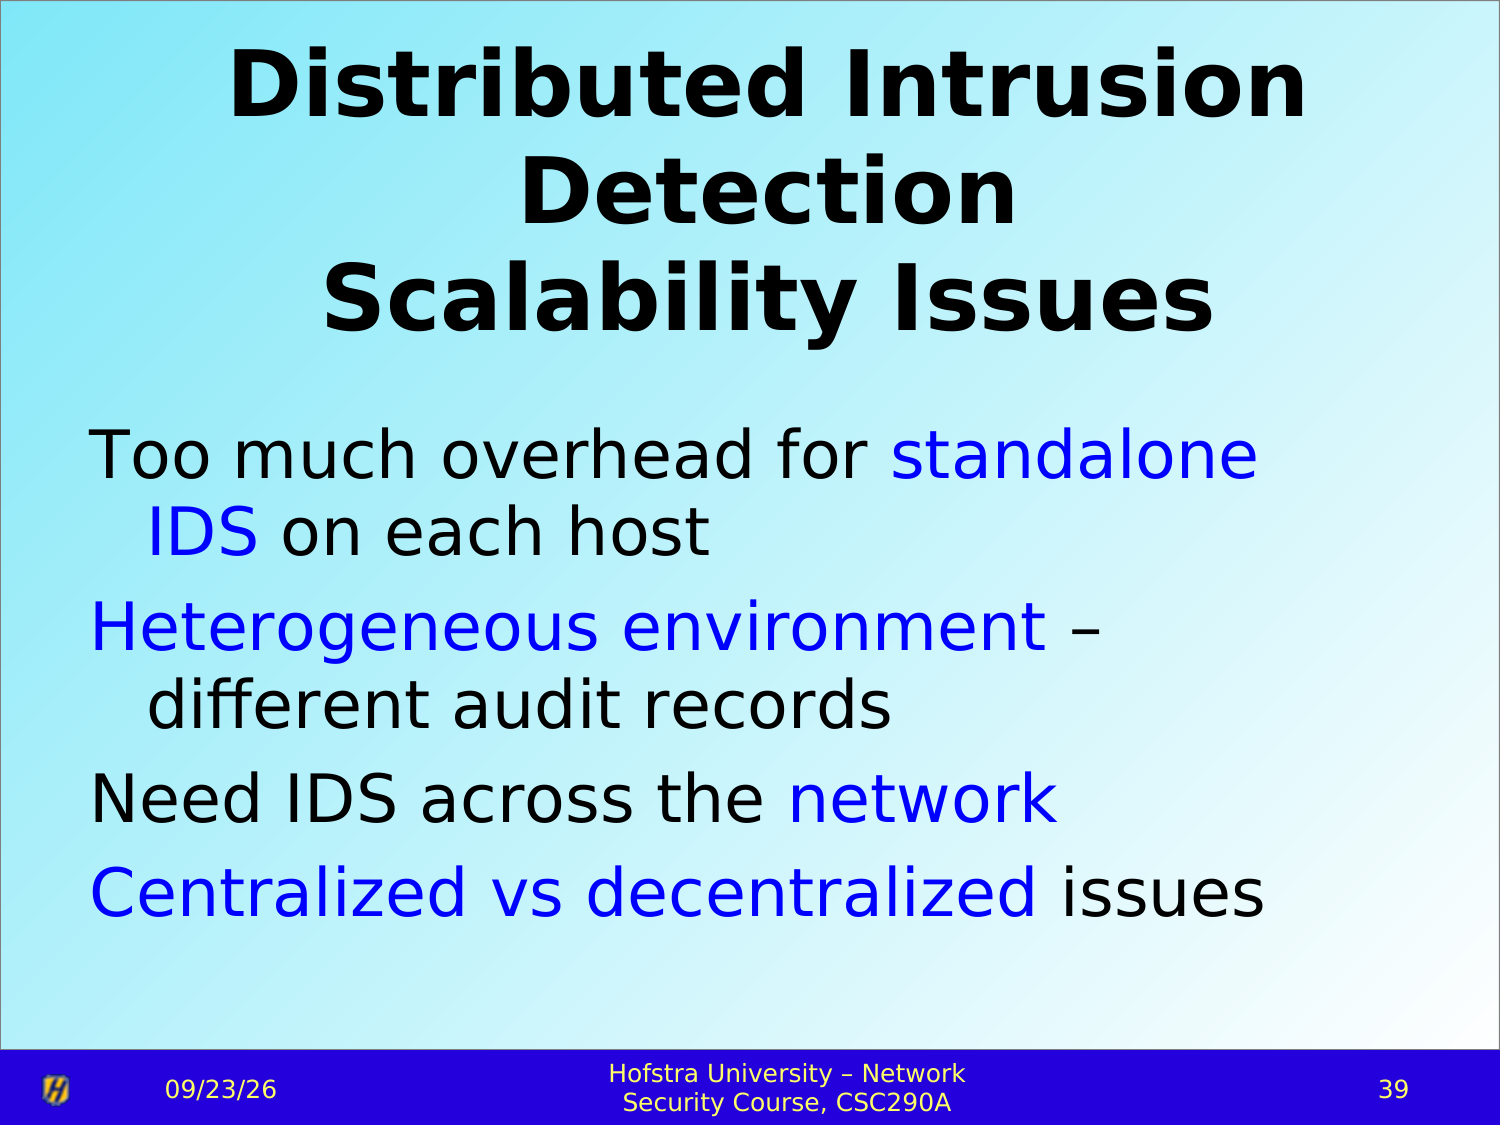

# Distributed Intrusion Detection Scalability Issues
Too much overhead for standalone IDS on each host
Heterogeneous environment – different audit records
Need IDS across the network
Centralized vs decentralized issues
39